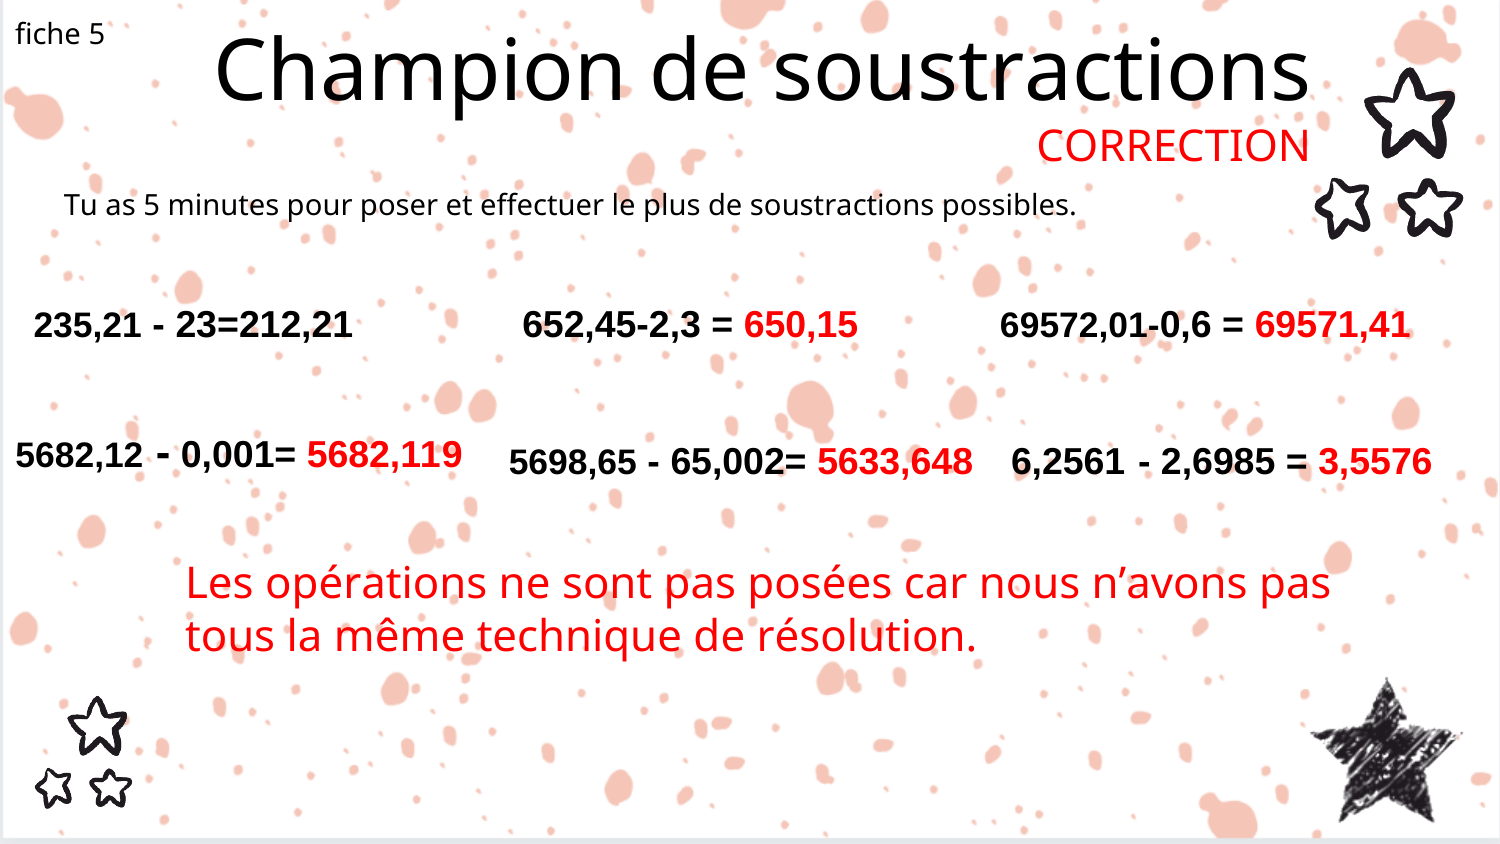

fiche 5
Champion de soustractions
CORRECTION
Tu as 5 minutes pour poser et effectuer le plus de soustractions possibles.
 235,21 - 23=212,21
 652,45-2,3 = 650,15
 69572,01-0,6 = 69571,41
 5682,12 - 0,001= 5682,119
 6,2561 - 2,6985 = 3,5576
 5698,65 - 65,002= 5633,648
Les opérations ne sont pas posées car nous n’avons pas tous la même technique de résolution.